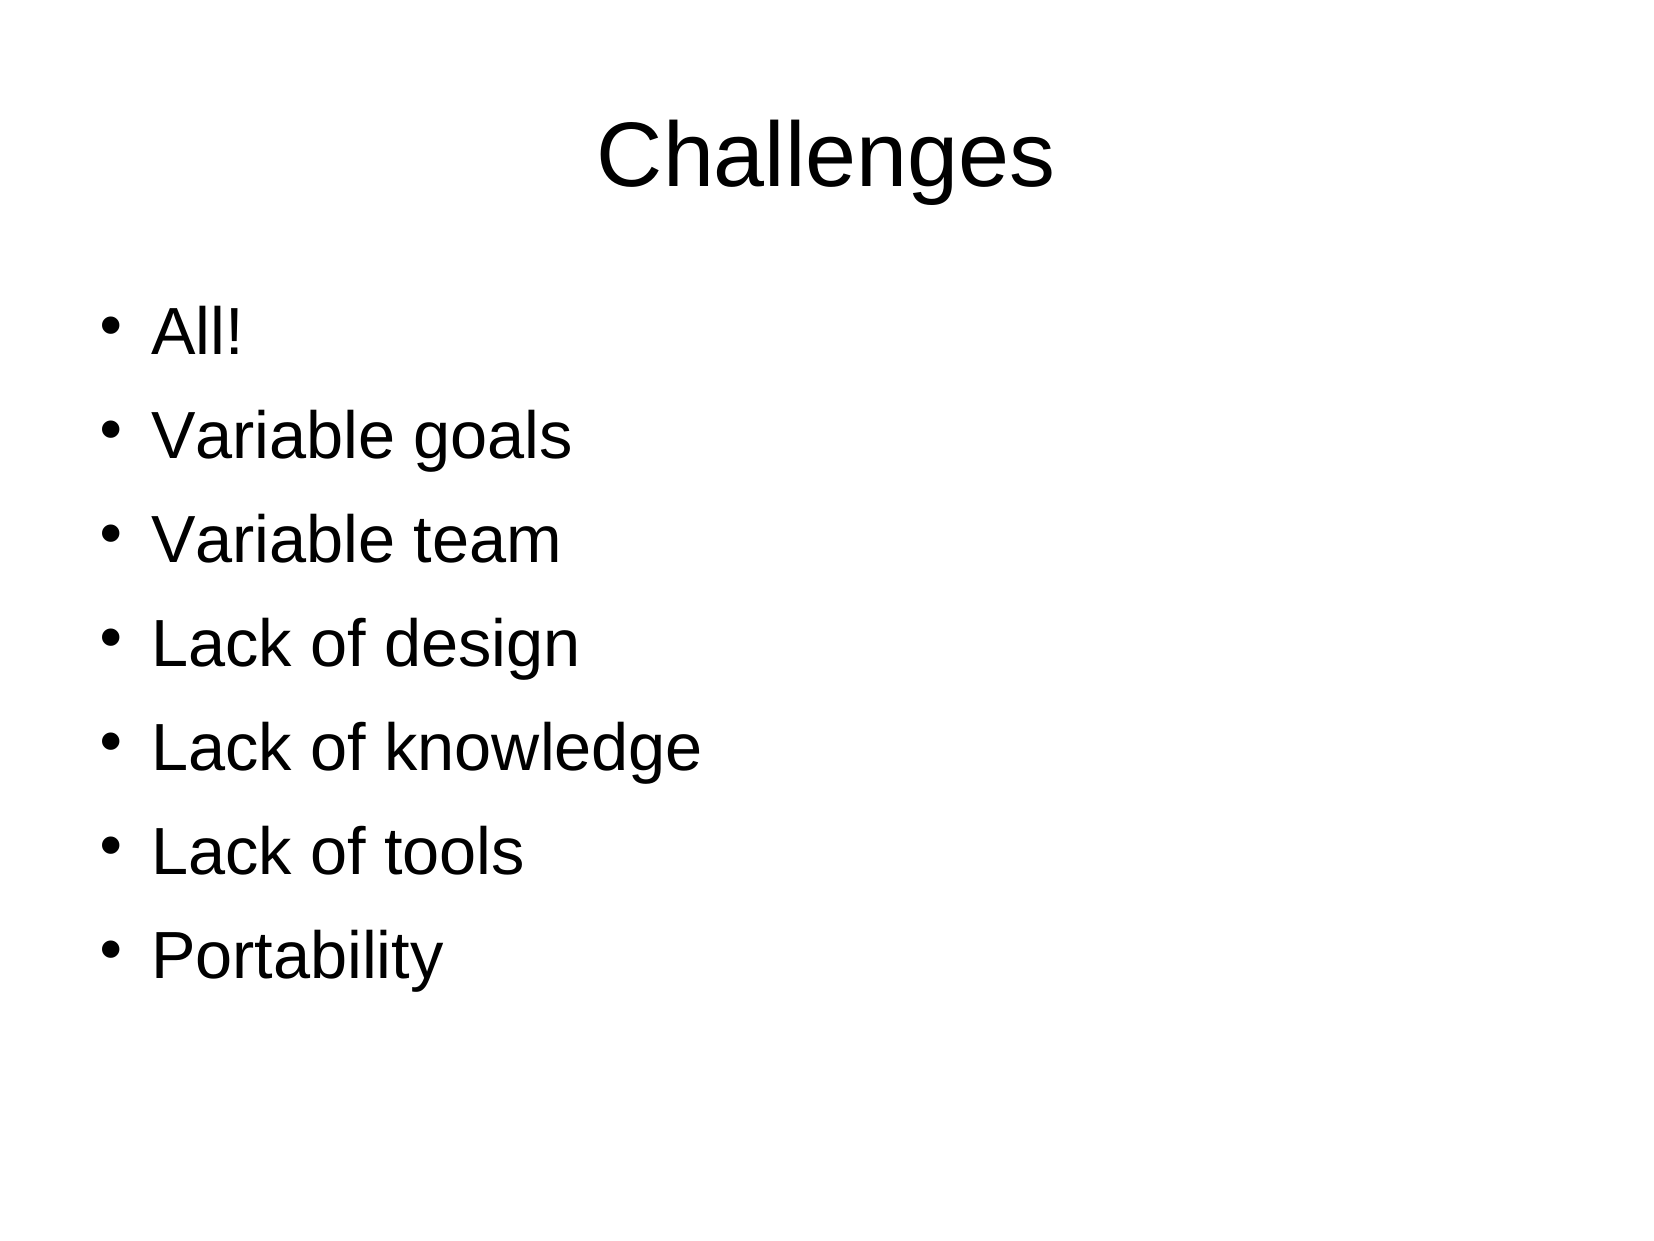

# Challenges
All!
Variable goals
Variable team
Lack of design
Lack of knowledge
Lack of tools
Portability